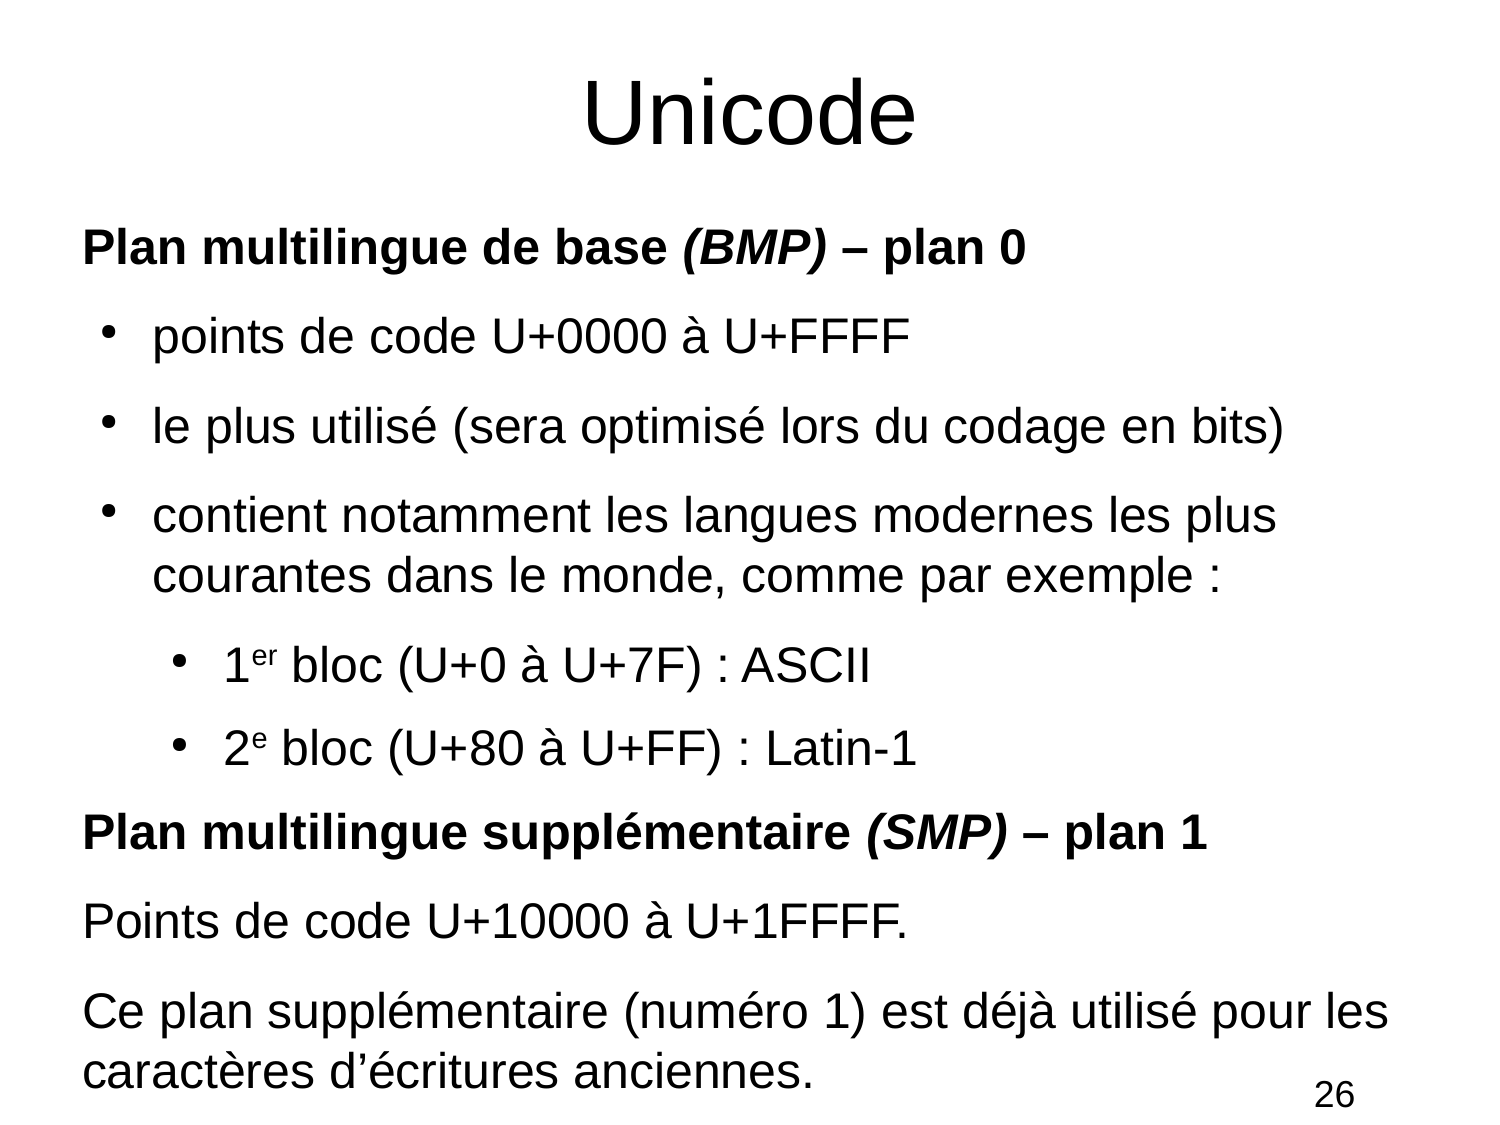

# Unicode
Plan multilingue de base (BMP) – plan 0
points de code U+0000 à U+FFFF
le plus utilisé (sera optimisé lors du codage en bits)
contient notamment les langues modernes les plus courantes dans le monde, comme par exemple :
1er bloc (U+0 à U+7F) : ASCII
2e bloc (U+80 à U+FF) : Latin-1
Plan multilingue supplémentaire (SMP) – plan 1
Points de code U+10000 à U+1FFFF.
Ce plan supplémentaire (numéro 1) est déjà utilisé pour les caractères d’écritures anciennes.